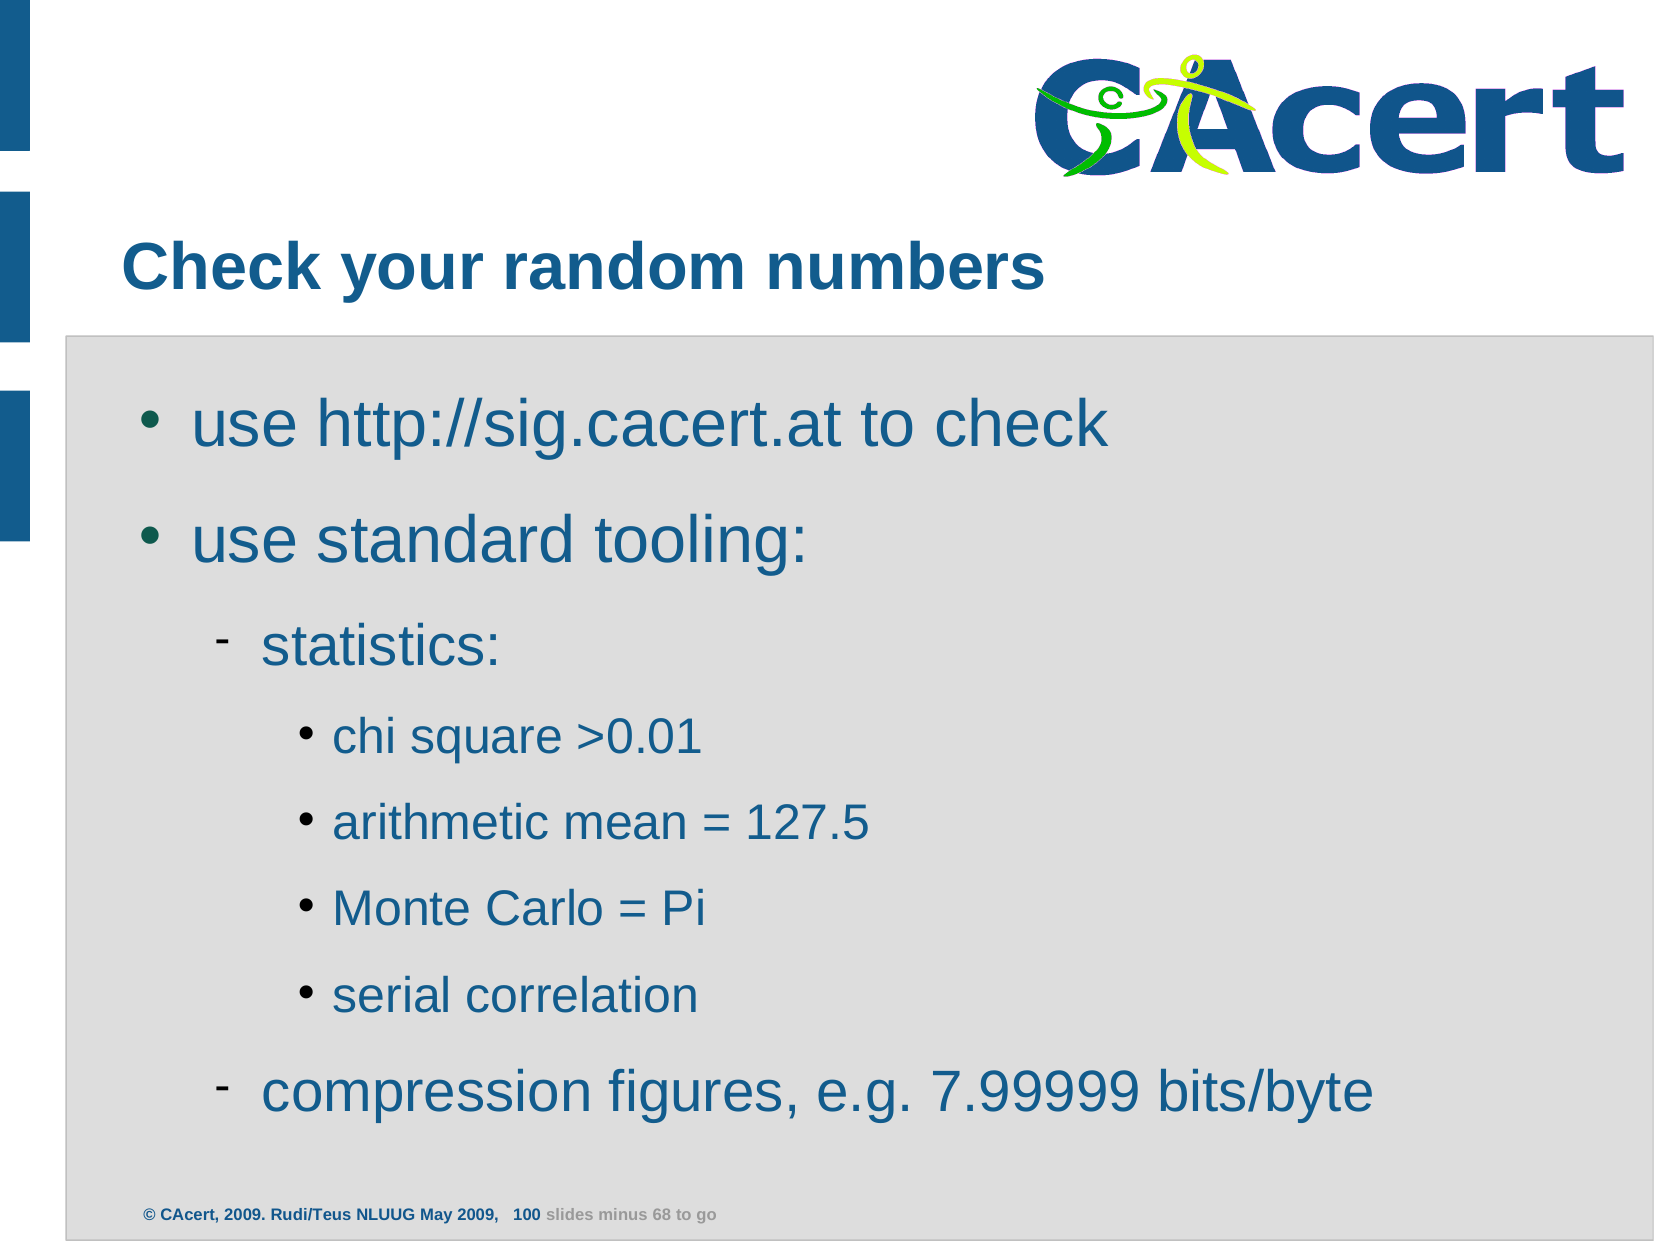

# Check your random numbers
use http://sig.cacert.at to check
use standard tooling:
statistics:
chi square >0.01
arithmetic mean = 127.5
Monte Carlo = Pi
serial correlation
compression figures, e.g. 7.99999 bits/byte